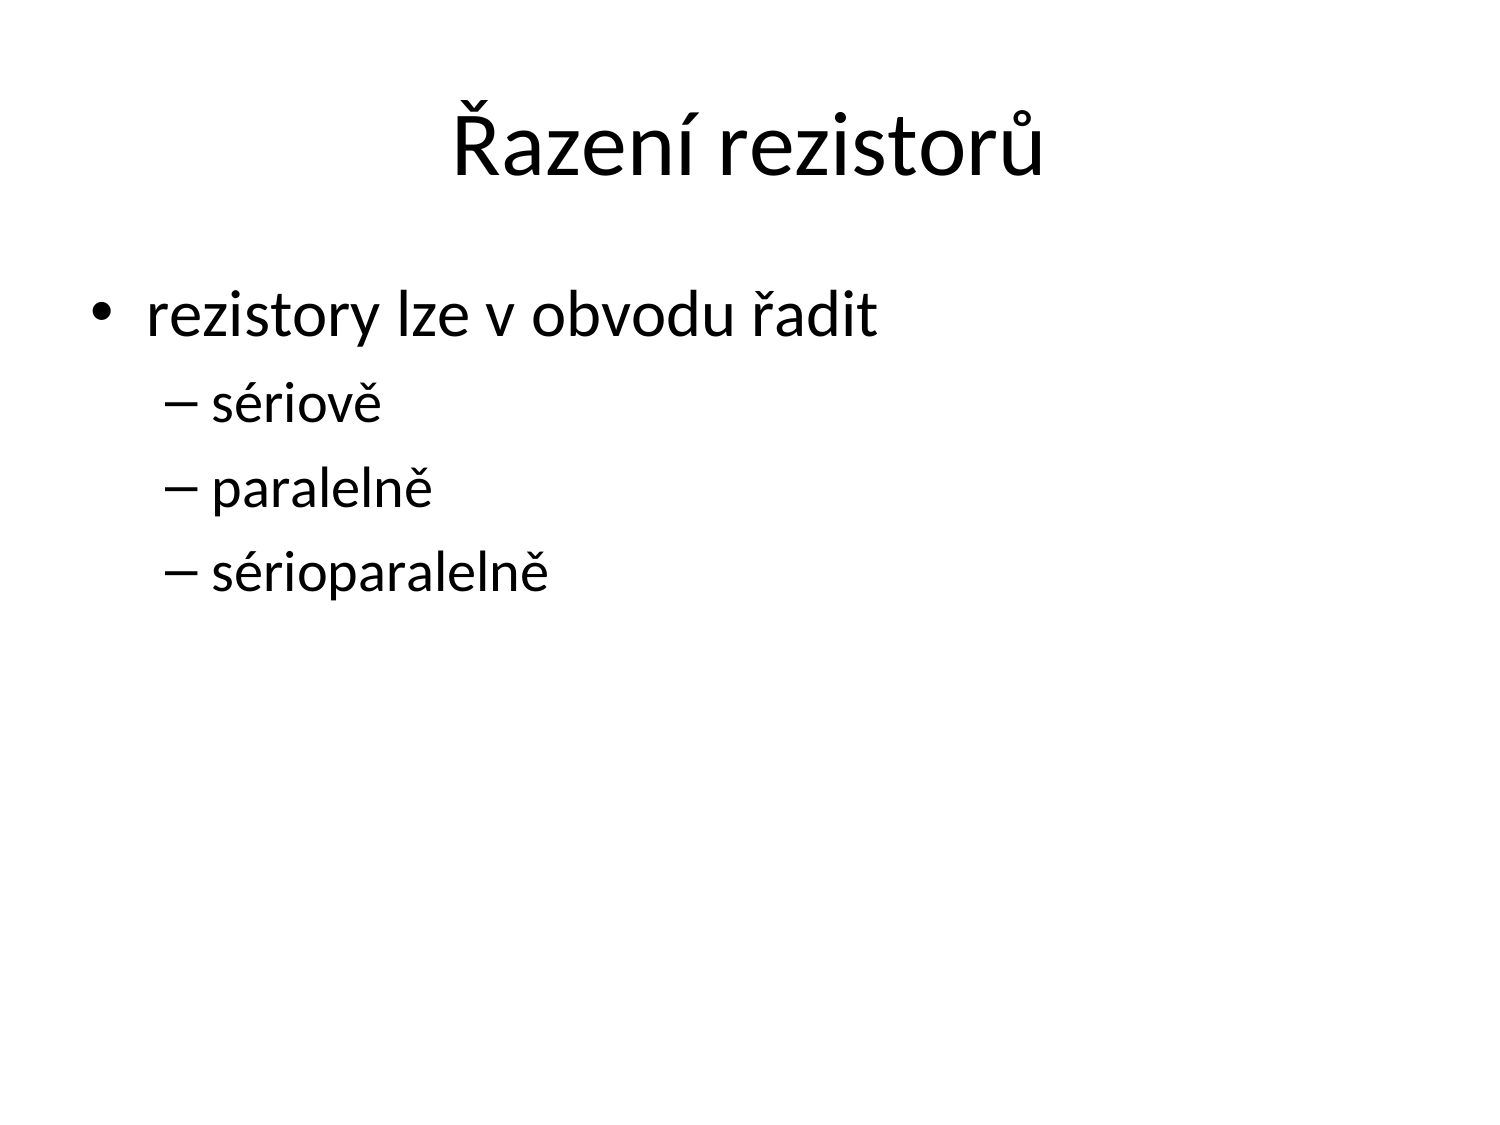

# Řazení rezistorů
rezistory lze v obvodu řadit
sériově
paralelně
sérioparalelně